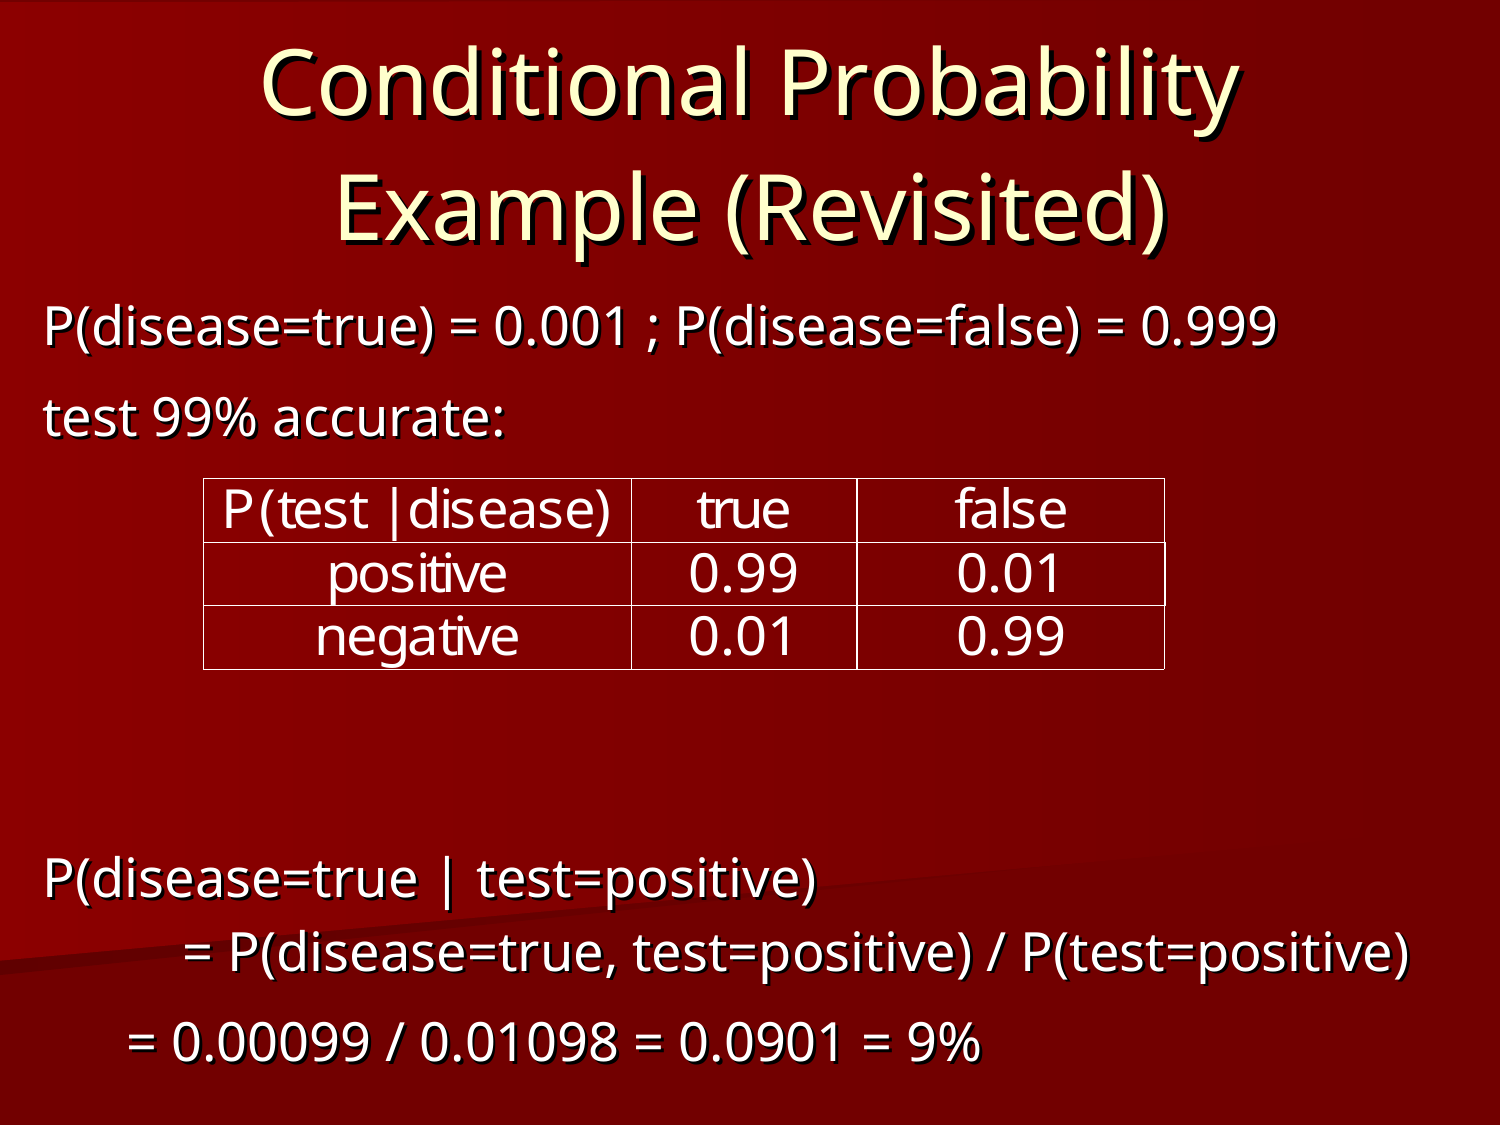

# Conditional Probability Example (Revisited)
P(disease=true) = 0.001 ; P(disease=false) = 0.999
test 99% accurate:
P(disease=true | test=positive)
 = P(disease=true, test=positive) / P(test=positive)
 = 0.00099 / 0.01098 = 0.0901 = 9%